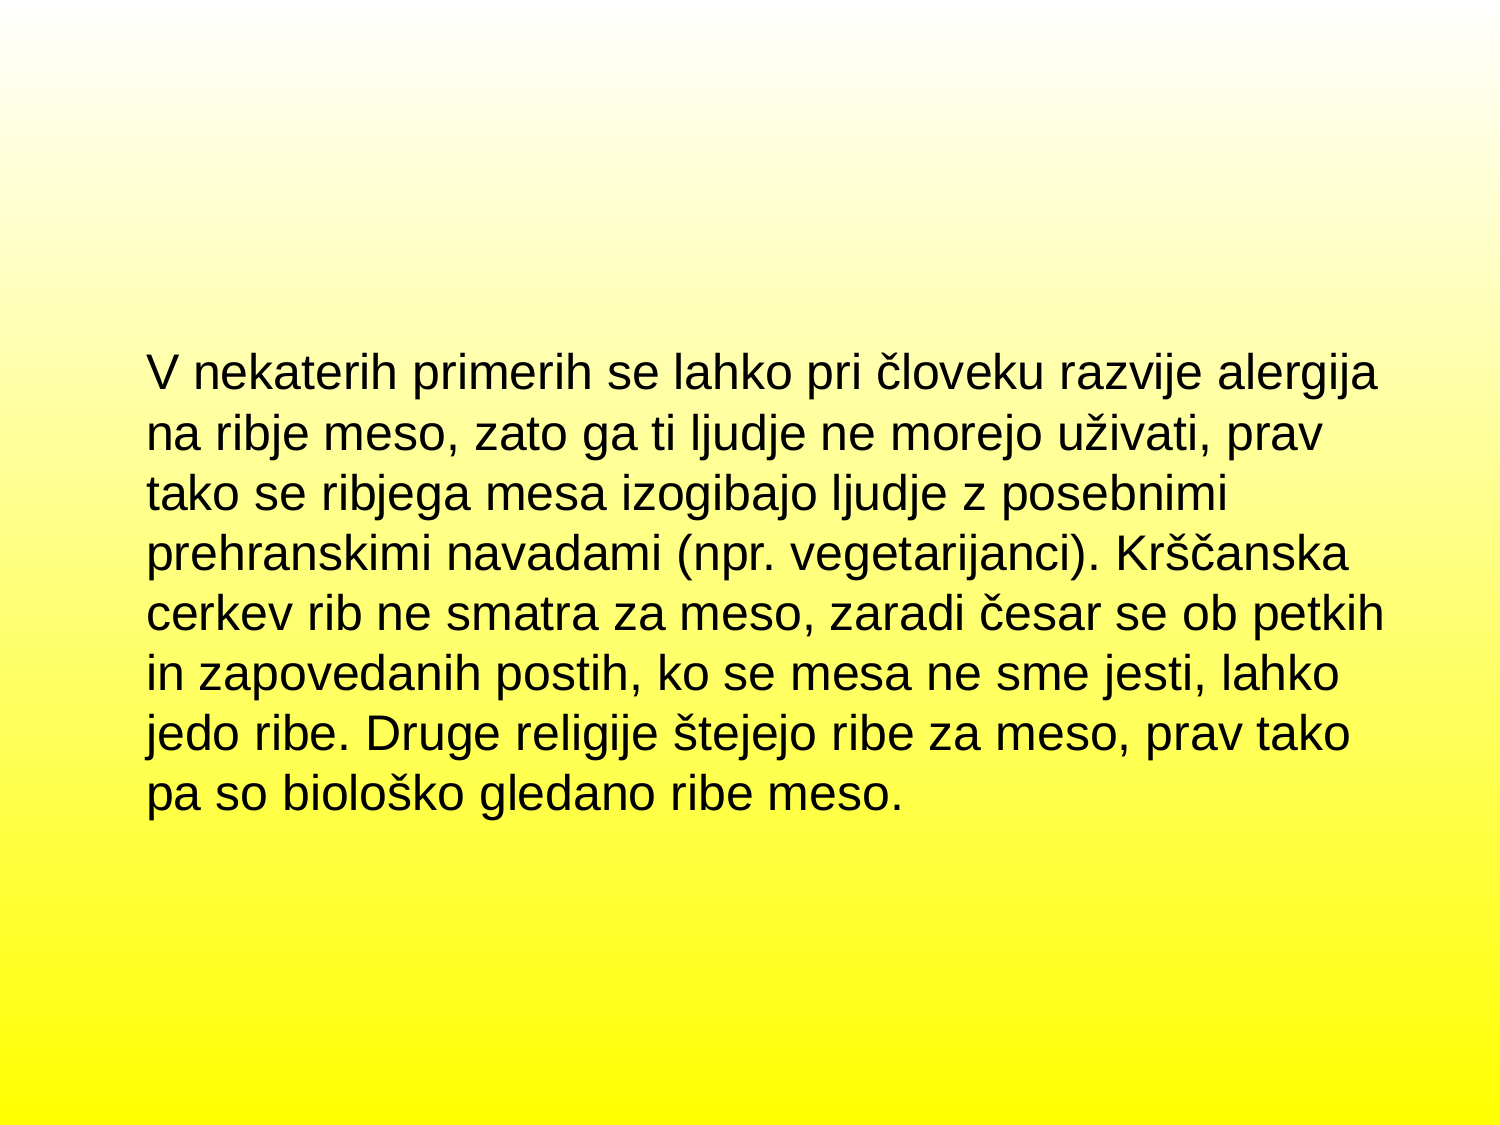

# V nekaterih primerih se lahko pri človeku razvije alergija na ribje meso, zato ga ti ljudje ne morejo uživati, prav tako se ribjega mesa izogibajo ljudje z posebnimi prehranskimi navadami (npr. vegetarijanci). Krščanska cerkev rib ne smatra za meso, zaradi česar se ob petkih in zapovedanih postih, ko se mesa ne sme jesti, lahko jedo ribe. Druge religije štejejo ribe za meso, prav tako pa so biološko gledano ribe meso.